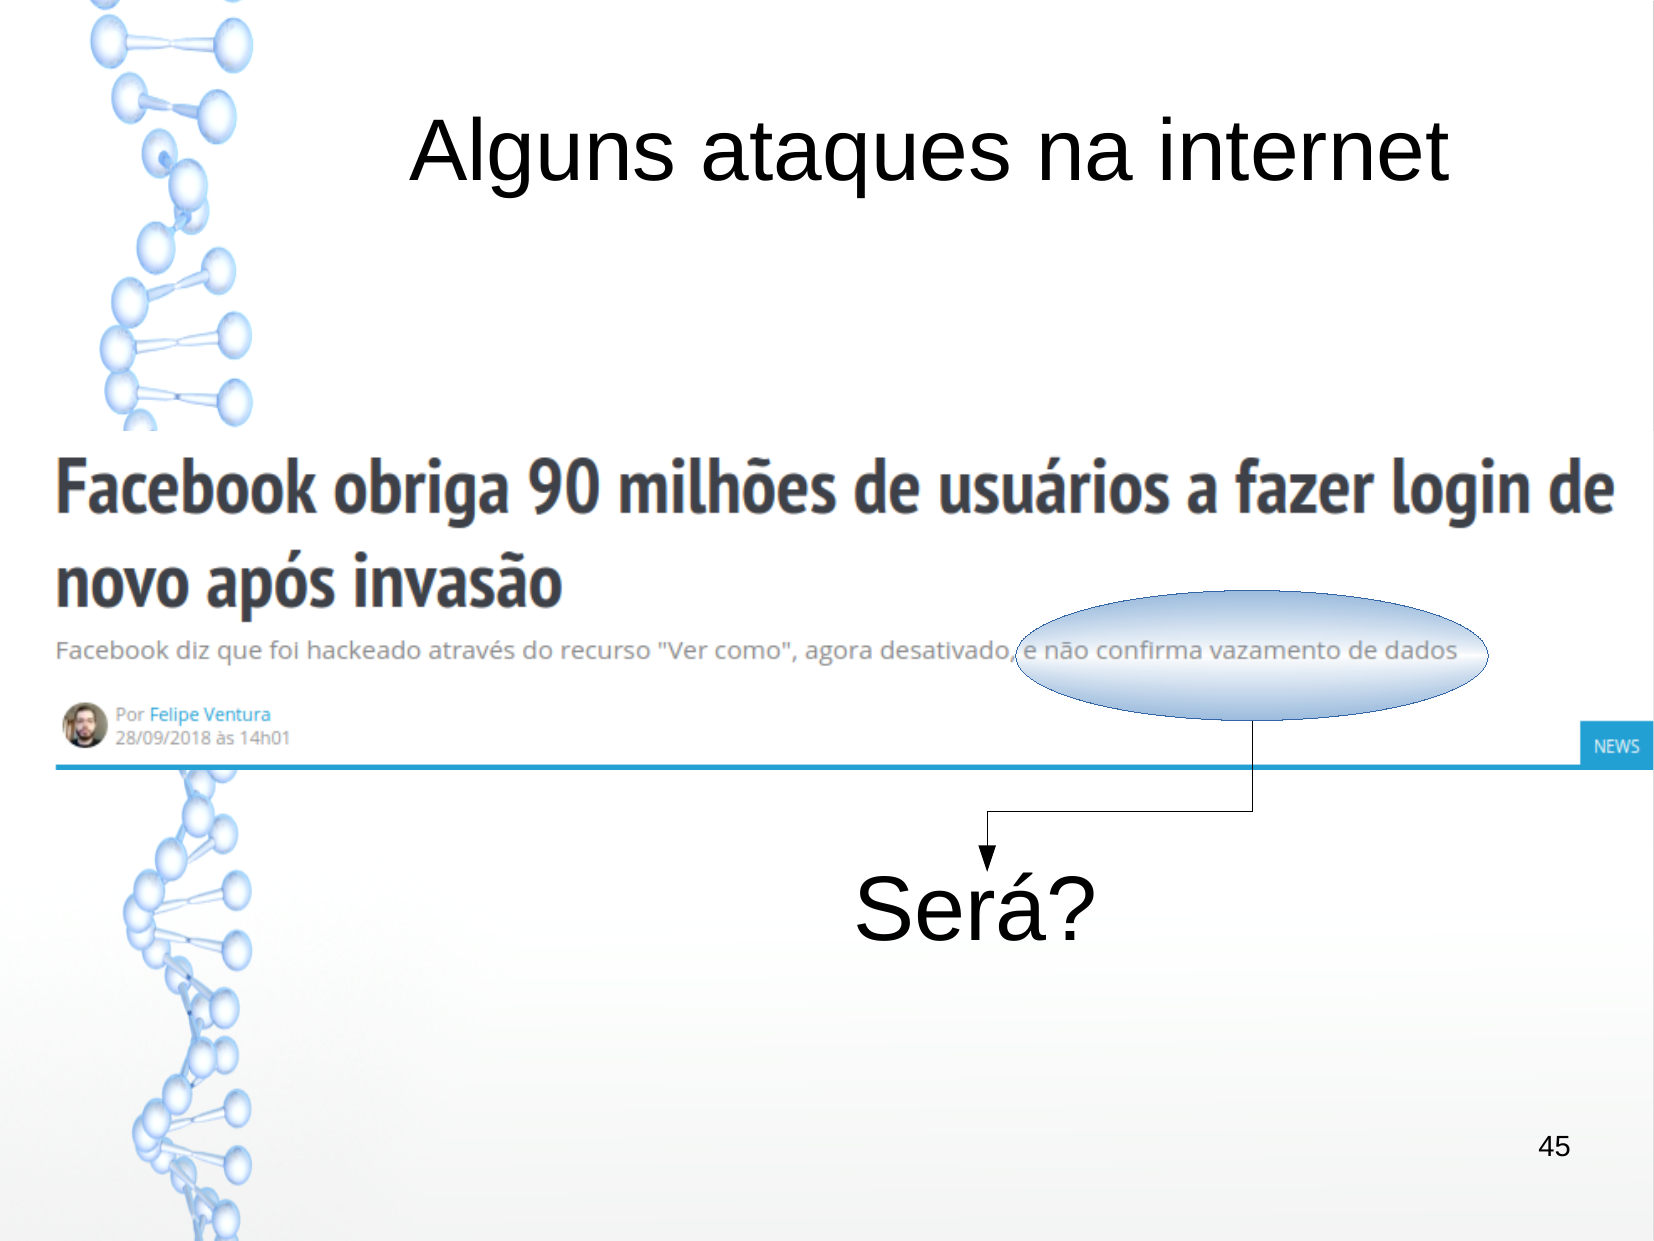

# Alguns ataques na internet
Será?
45